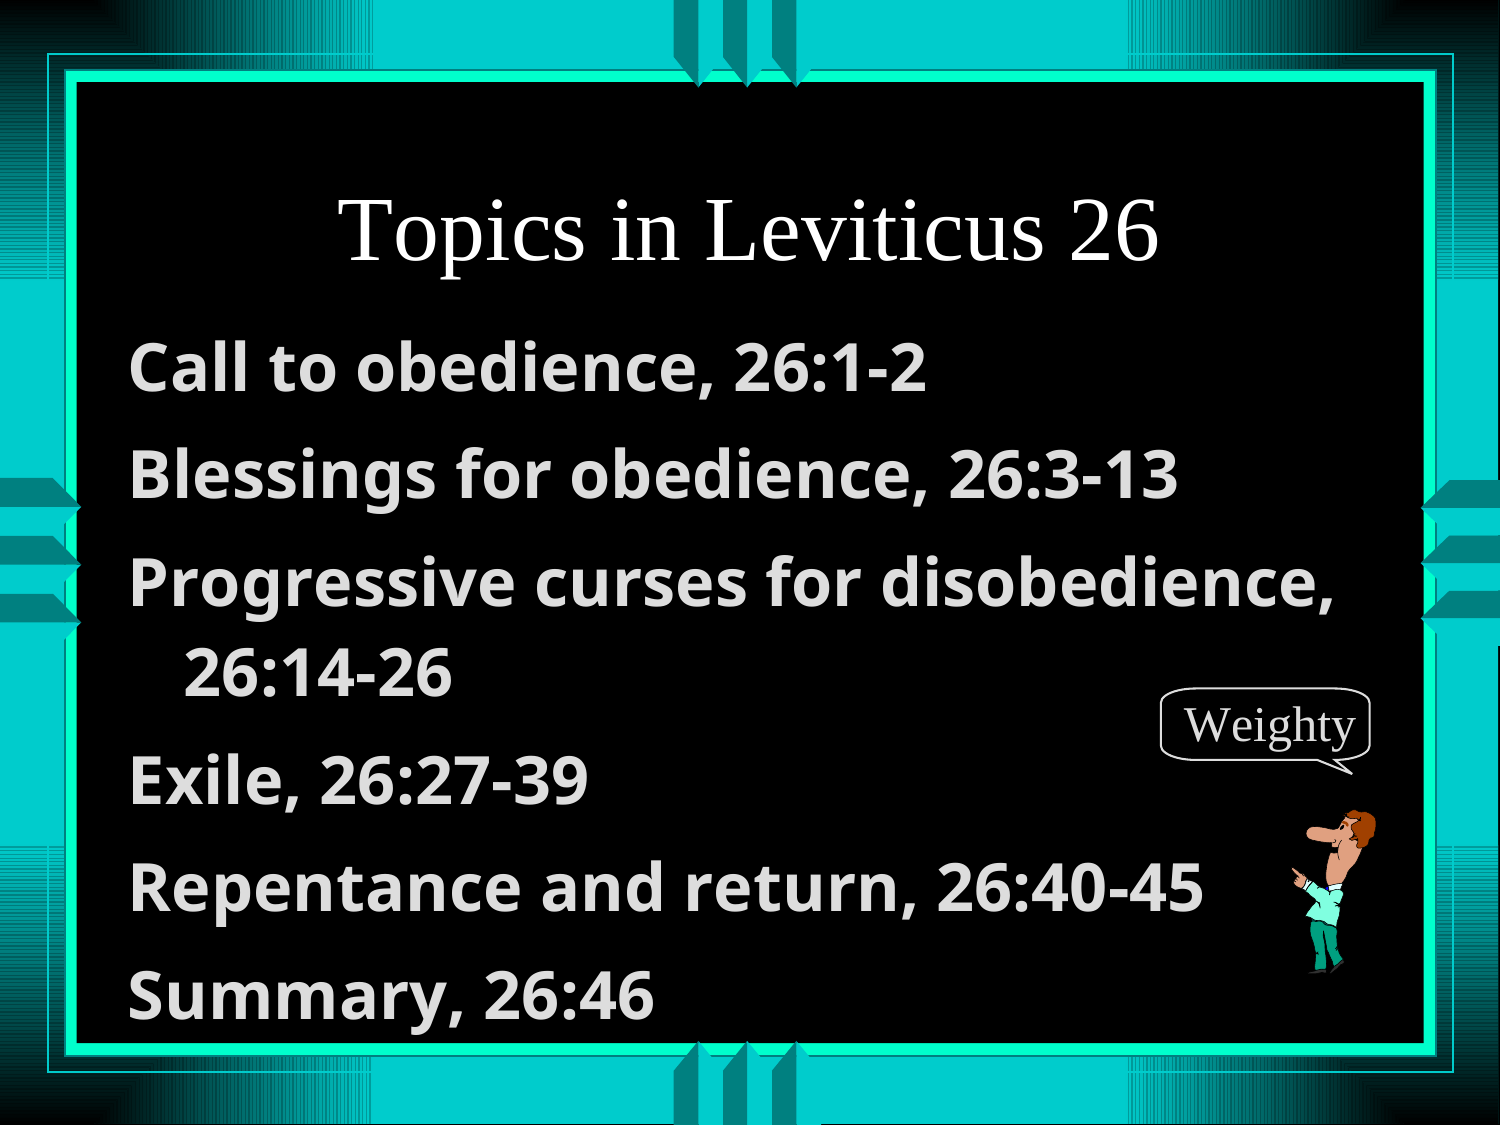

# Topics in Leviticus 26
Call to obedience, 26:1-2
Blessings for obedience, 26:3-13
Progressive curses for disobedience, 26:14-26
Exile, 26:27-39
Repentance and return, 26:40-45
Summary, 26:46
Weighty